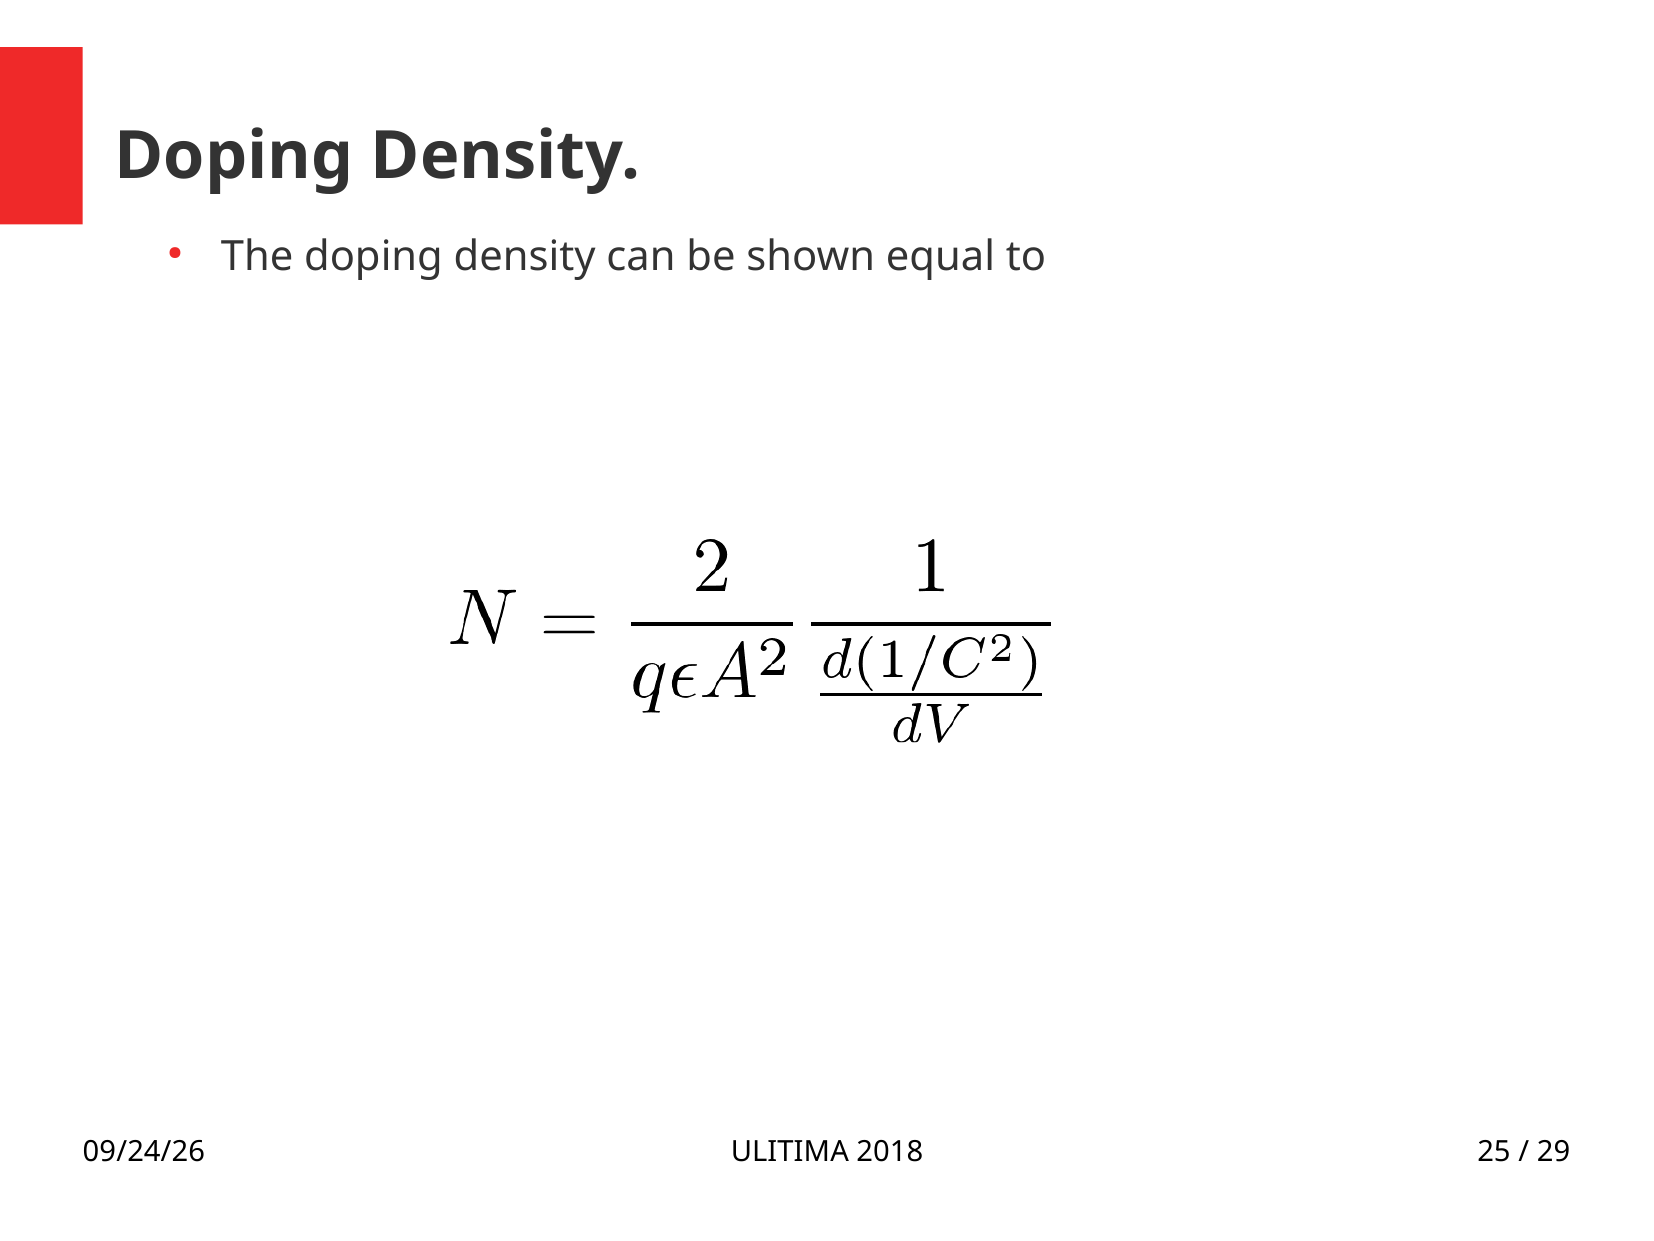

# Doping Density.
The doping density can be shown equal to
ULITIMA 2018
25